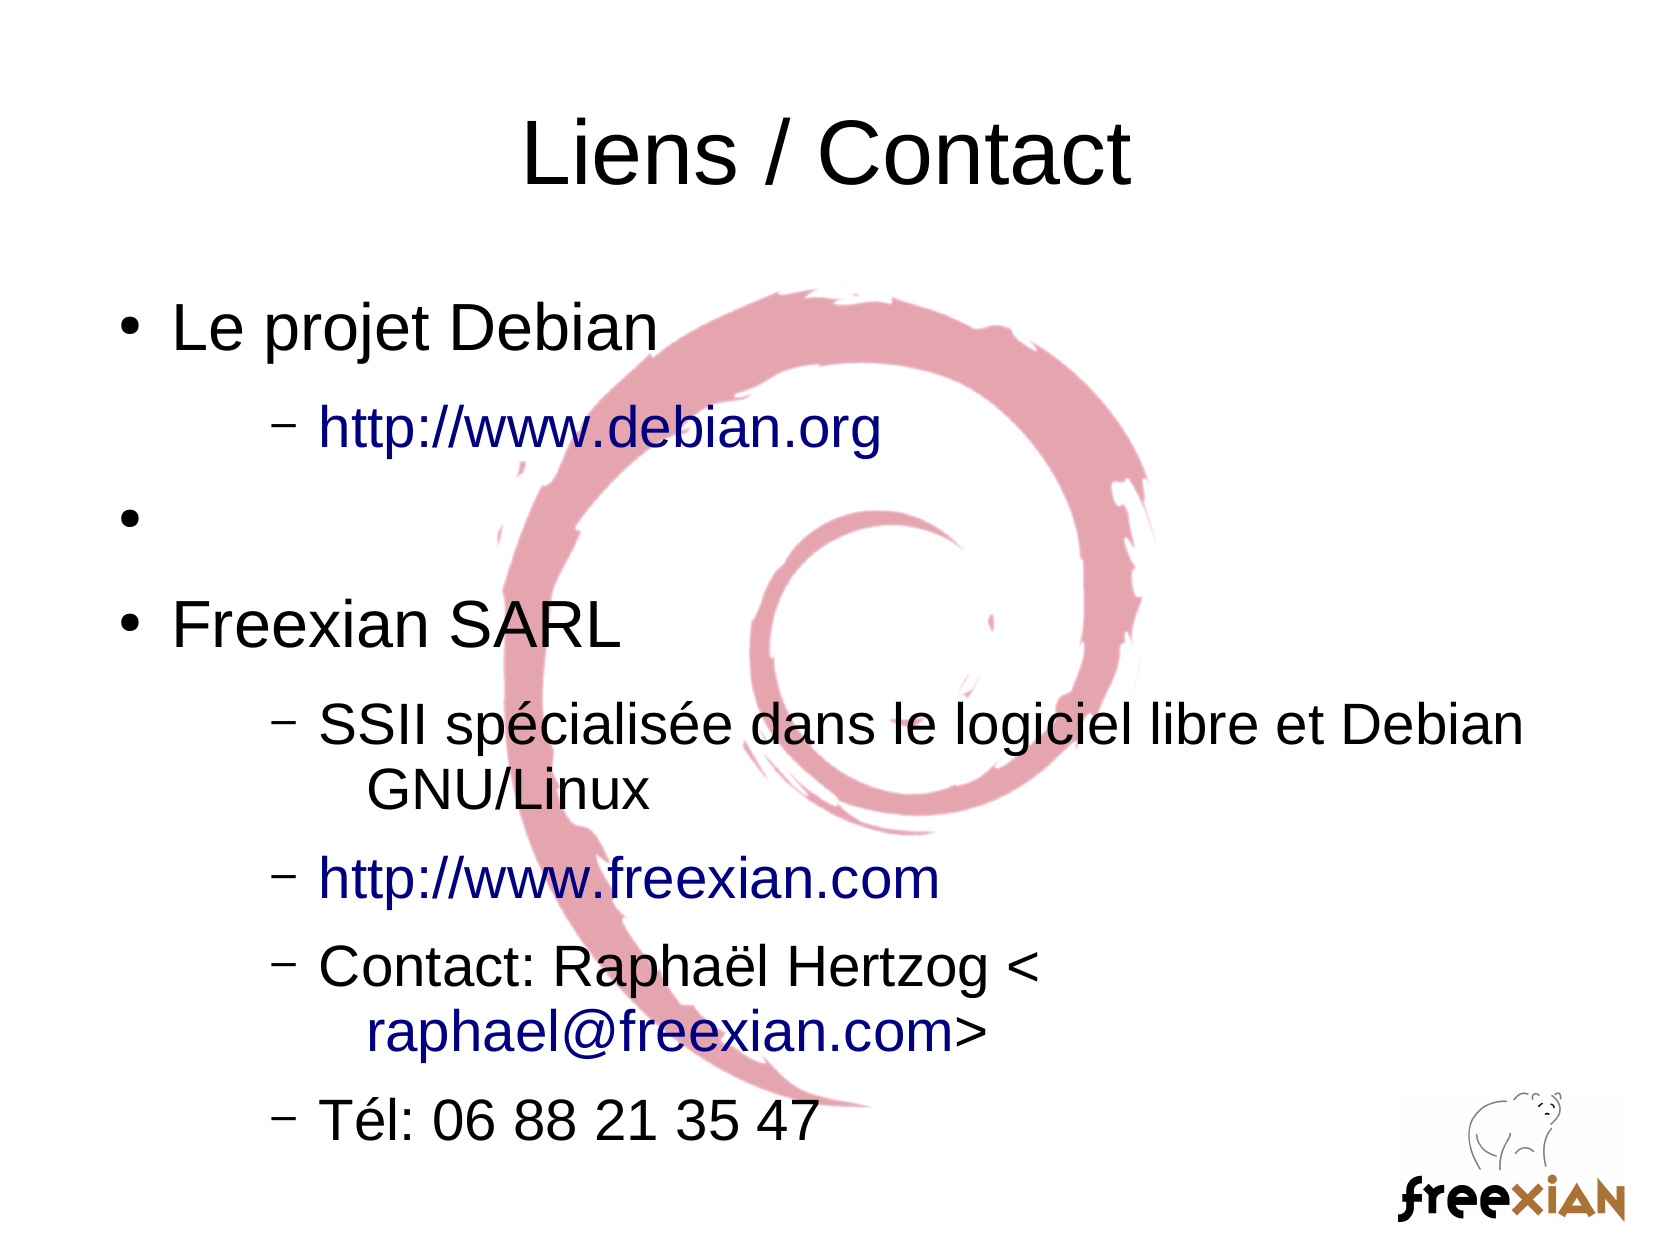

# Liens / Contact
Le projet Debian
http://www.debian.org
Freexian SARL
SSII spécialisée dans le logiciel libre et Debian GNU/Linux
http://www.freexian.com
Contact: Raphaël Hertzog <raphael@freexian.com>
Tél: 06 88 21 35 47